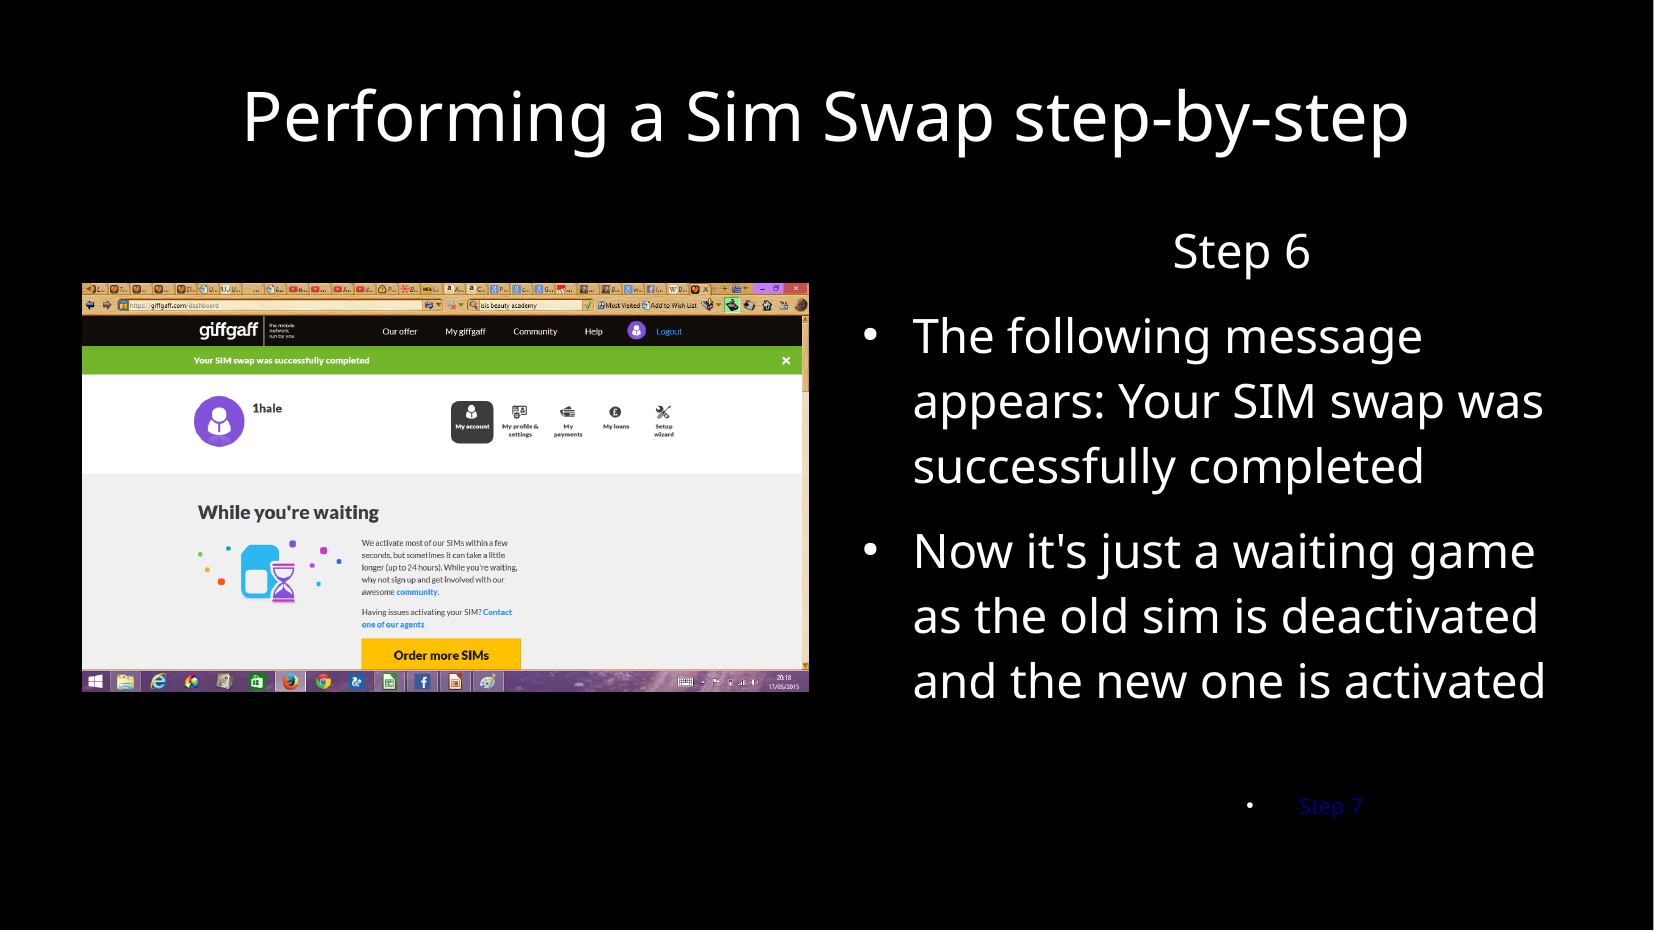

# Performing a Sim Swap step-by-step
Step 6
The following message appears: Your SIM swap was successfully completed
Now it's just a waiting game as the old sim is deactivated and the new one is activated
Step 7